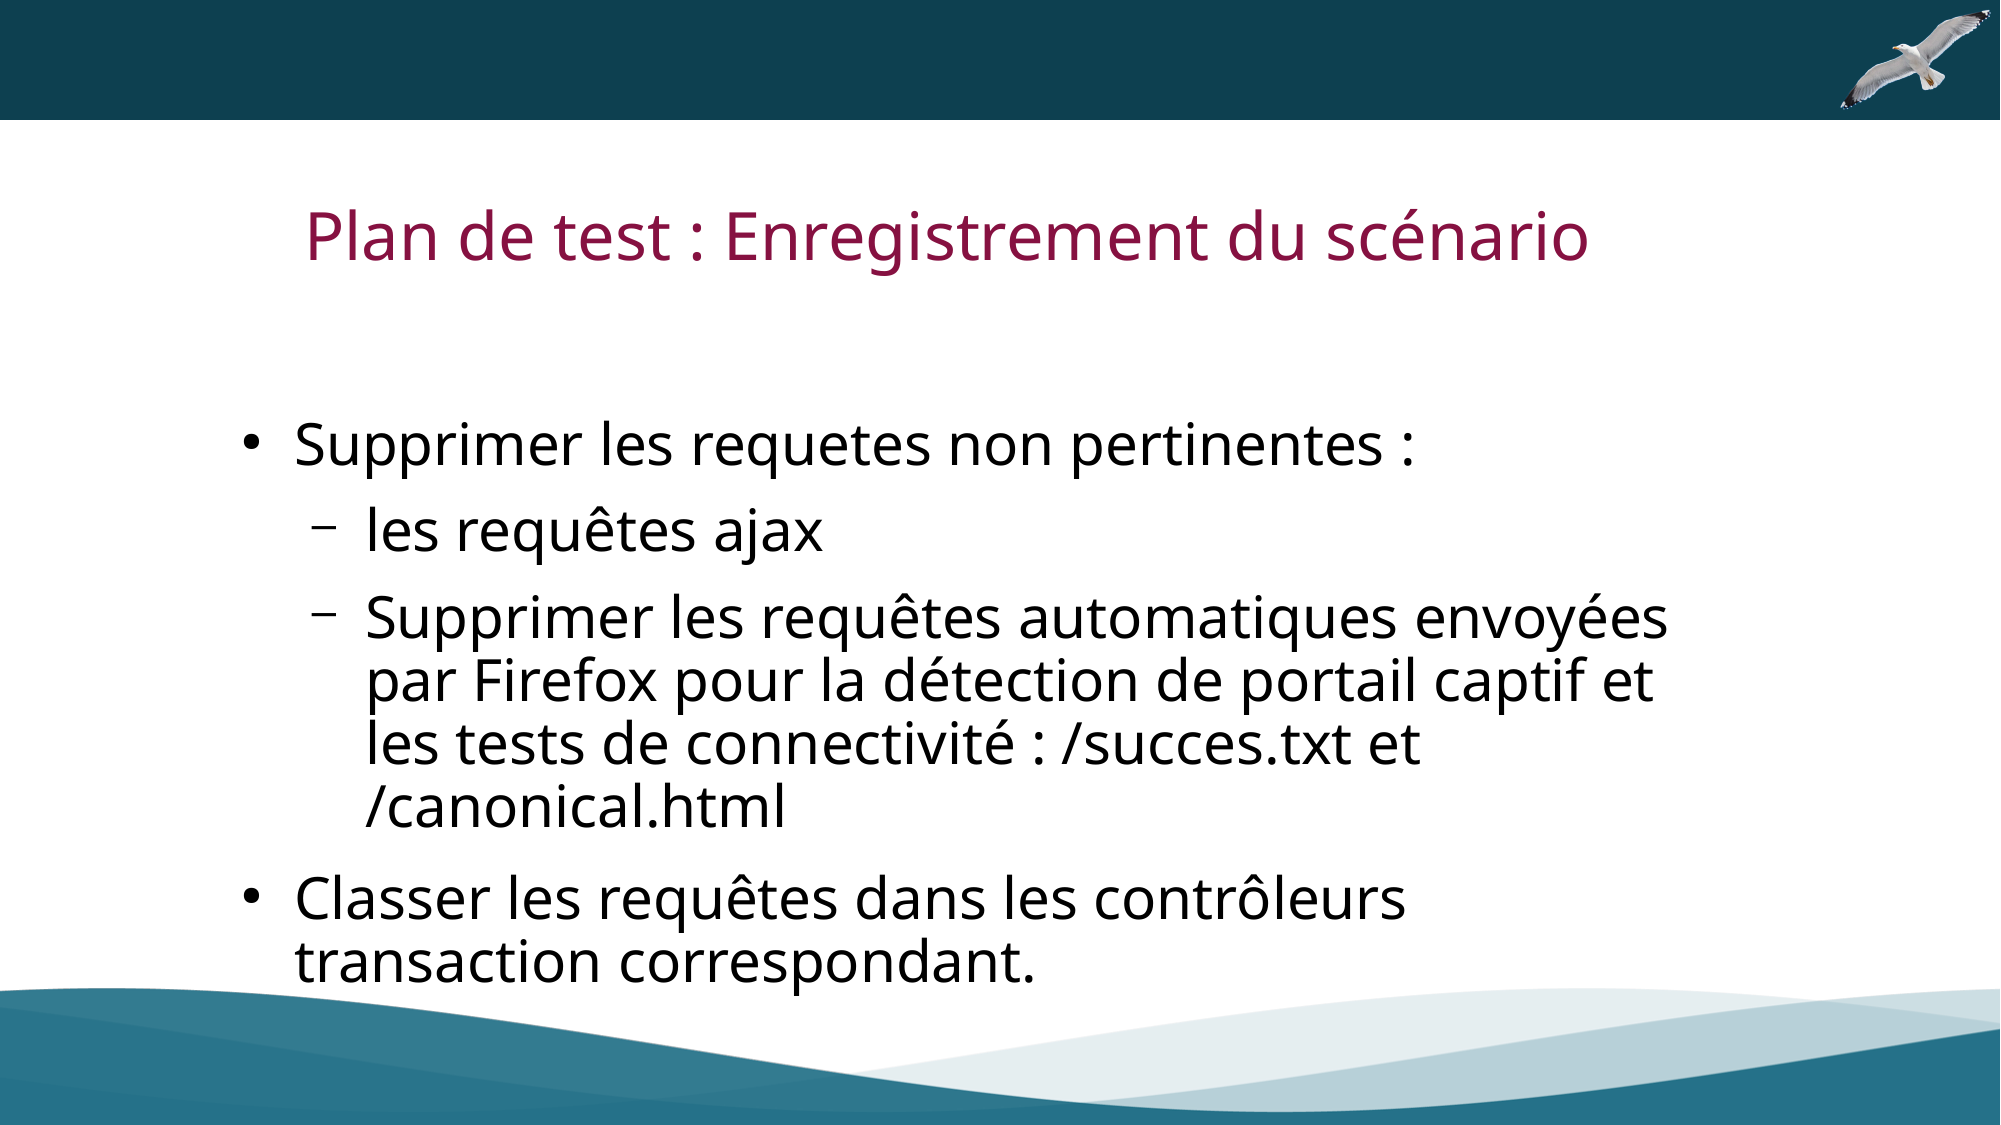

Plan de test : Enregistrement du scénario
# Supprimer les requetes non pertinentes :
les requêtes ajax
Supprimer les requêtes automatiques envoyées par Firefox pour la détection de portail captif et les tests de connectivité : /succes.txt et /canonical.html
Classer les requêtes dans les contrôleurs transaction correspondant.